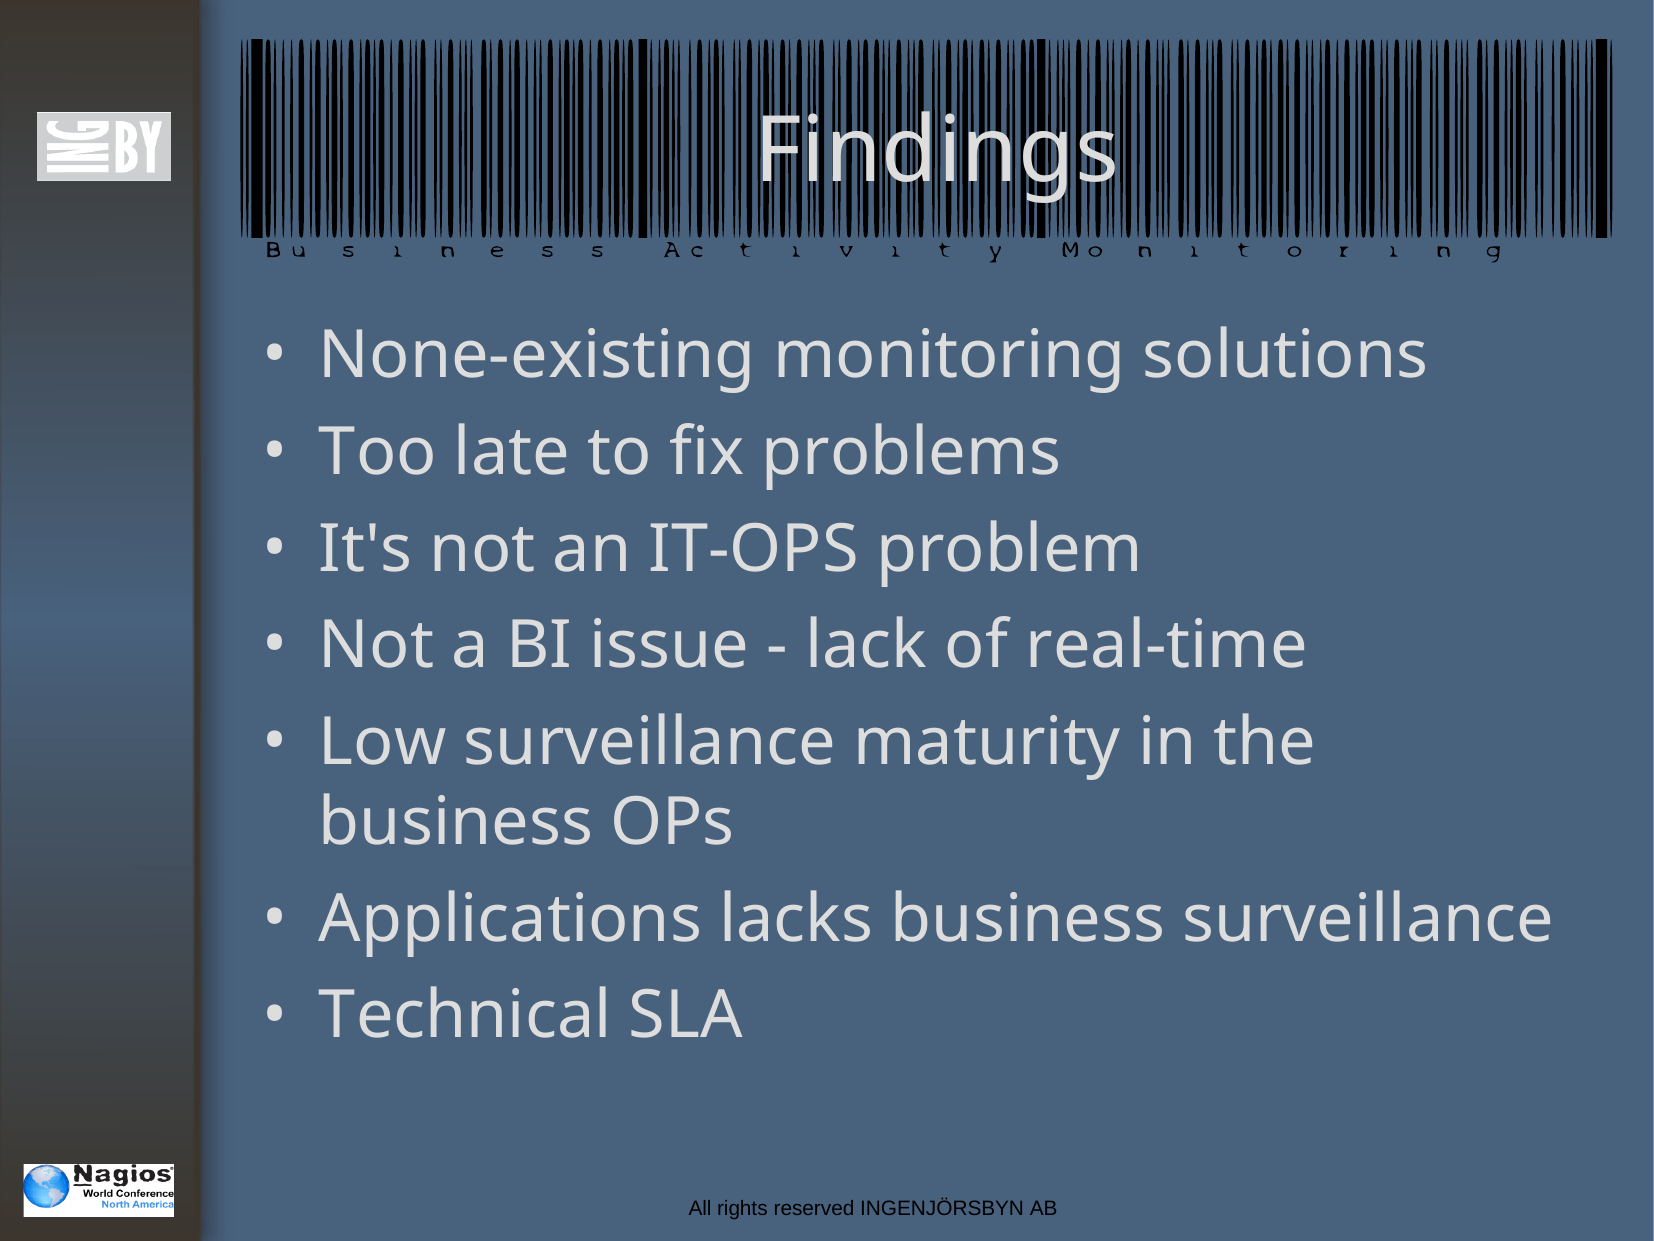

# Findings
None-existing monitoring solutions
Too late to fix problems
It's not an IT-OPS problem
Not a BI issue - lack of real-time
Low surveillance maturity in the business OPs
Applications lacks business surveillance
Technical SLA